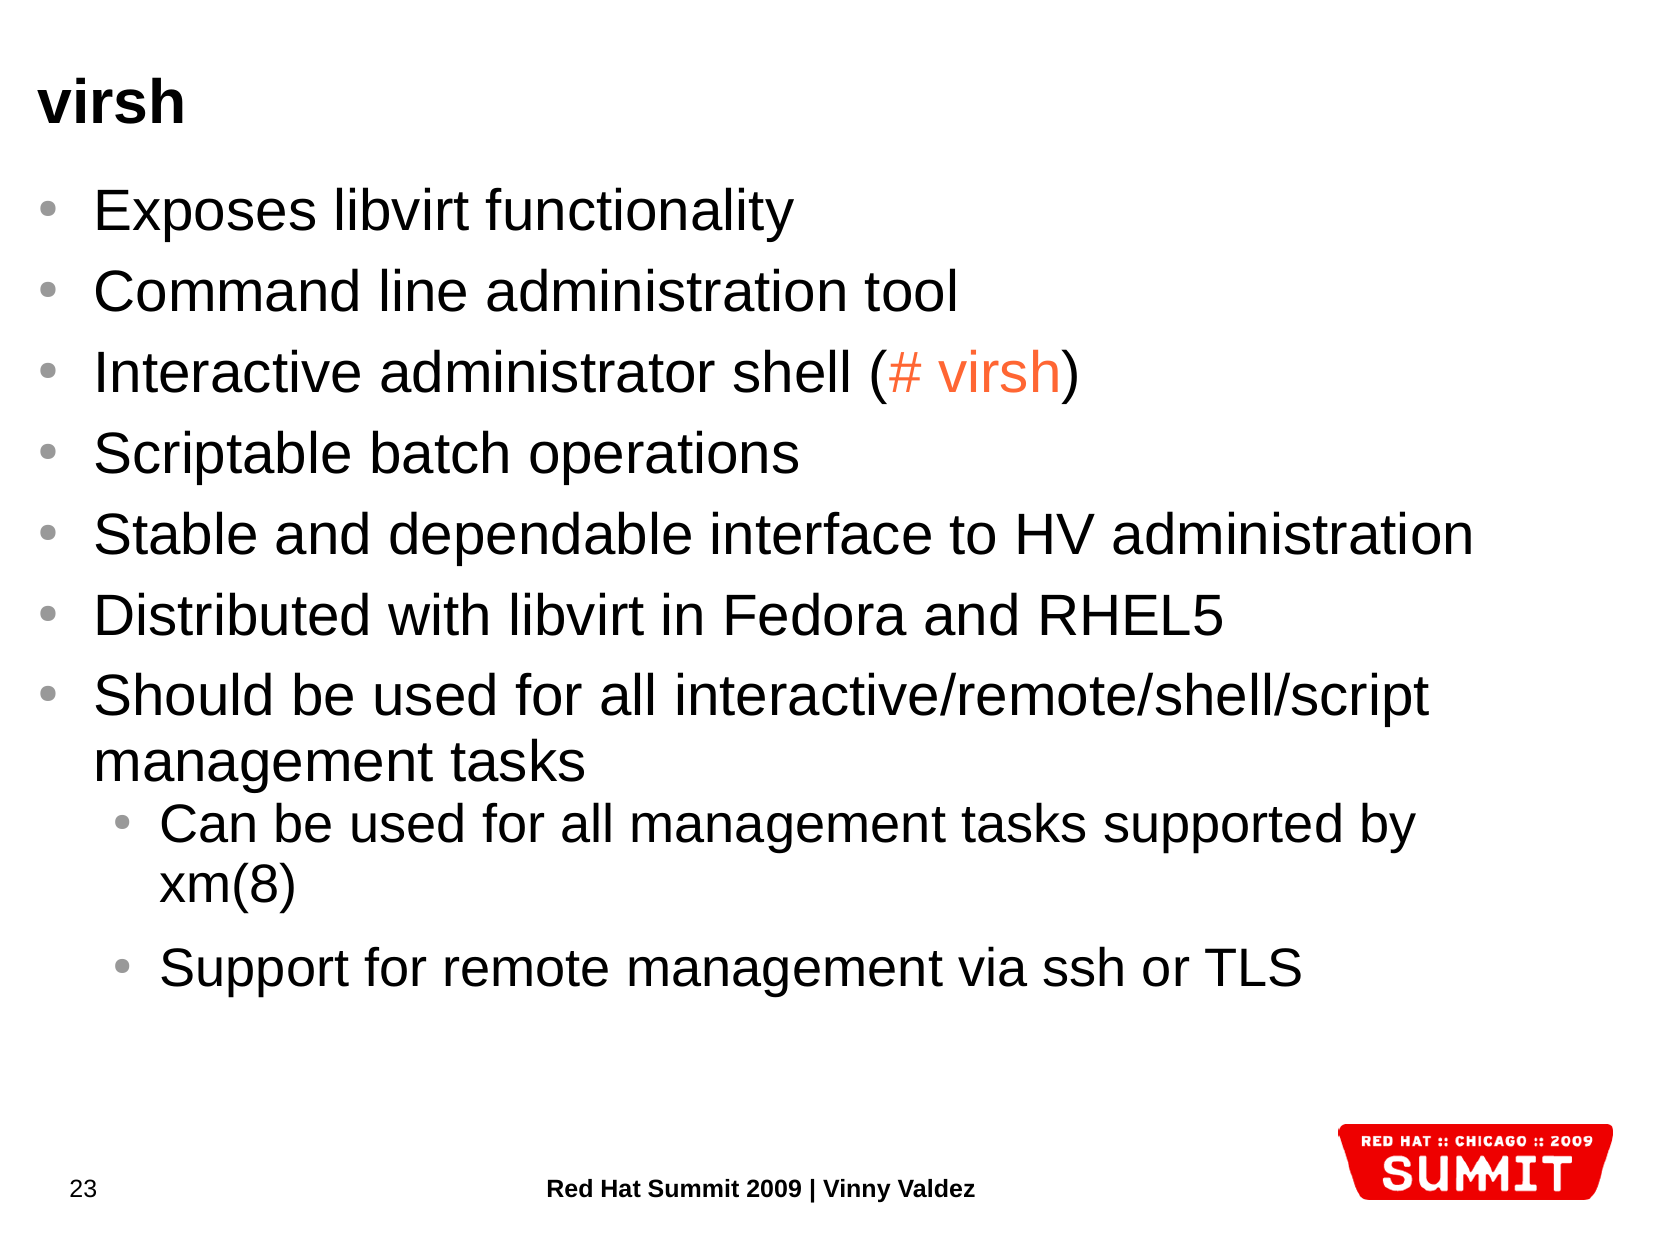

# virsh
Exposes libvirt functionality
Command line administration tool
Interactive administrator shell (# virsh)
Scriptable batch operations
Stable and dependable interface to HV administration
Distributed with libvirt in Fedora and RHEL5
Should be used for all interactive/remote/shell/script management tasks
Can be used for all management tasks supported by xm(8)
Support for remote management via ssh or TLS